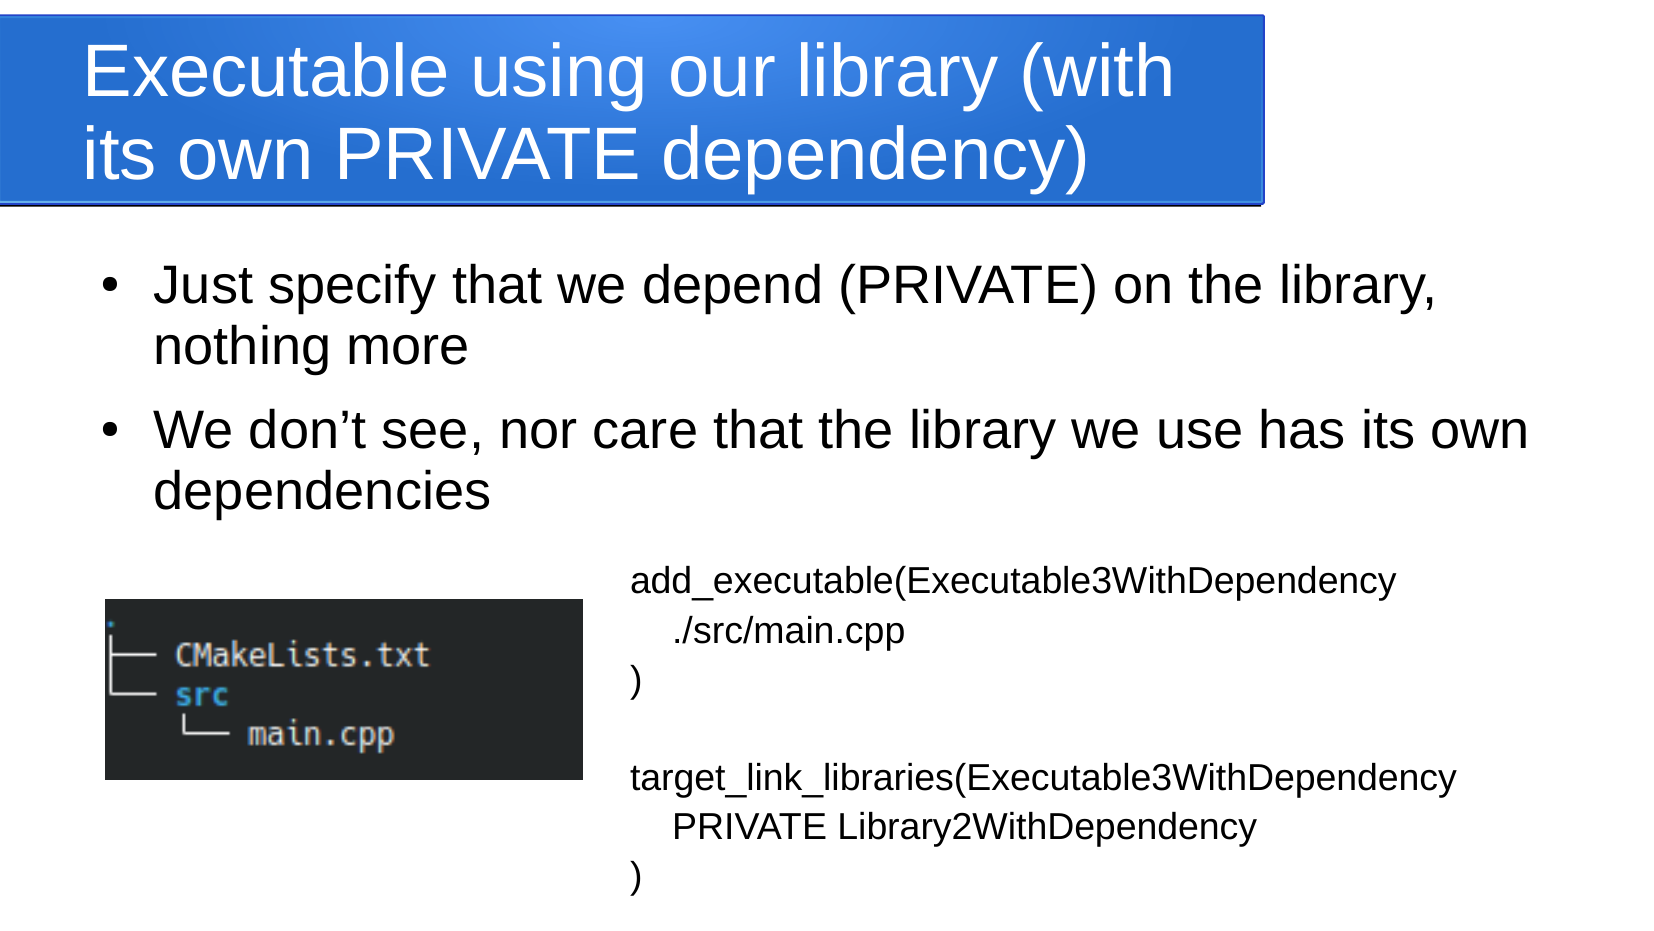

# Executable using our library (with its own PRIVATE dependency)
Just specify that we depend (PRIVATE) on the library, nothing more
We don’t see, nor care that the library we use has its own dependencies
add_executable(Executable3WithDependency
 ./src/main.cpp
)
target_link_libraries(Executable3WithDependency
 PRIVATE Library2WithDependency
)